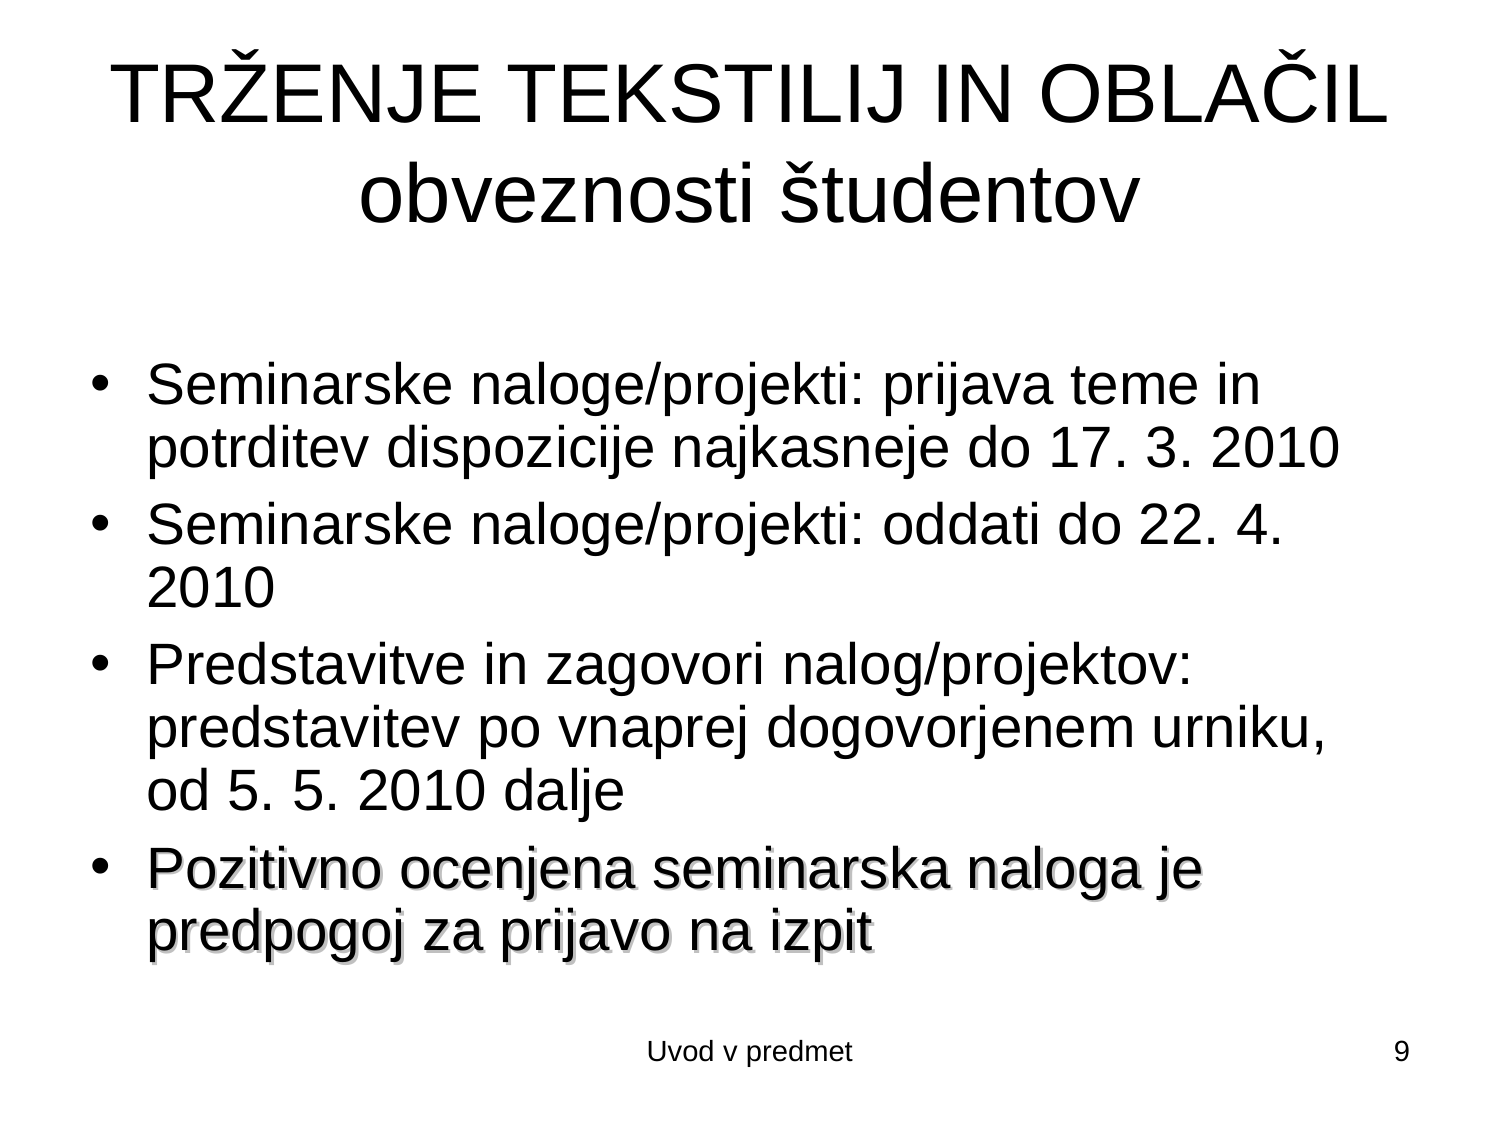

# TRŽENJE TEKSTILIJ IN OBLAČIL obveznosti študentov
Seminarske naloge/projekti: prijava teme in potrditev dispozicije najkasneje do 17. 3. 2010
Seminarske naloge/projekti: oddati do 22. 4. 2010
Predstavitve in zagovori nalog/projektov: predstavitev po vnaprej dogovorjenem urniku, od 5. 5. 2010 dalje
Pozitivno ocenjena seminarska naloga je predpogoj za prijavo na izpit
Uvod v predmet